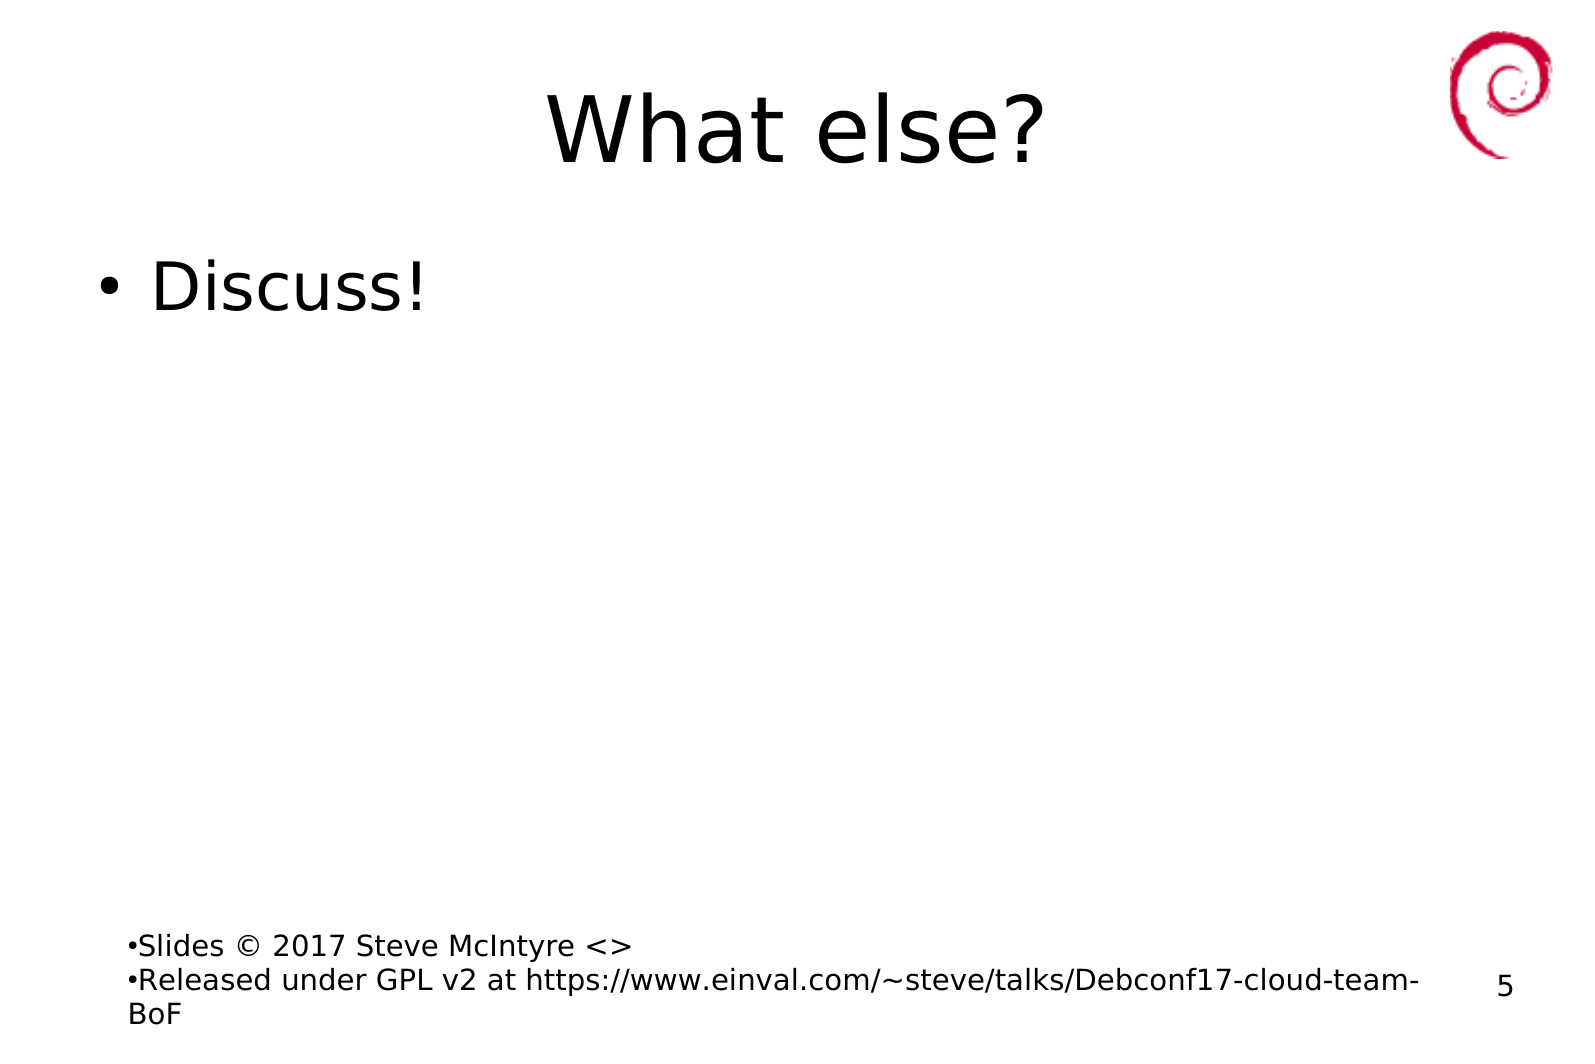

# What else?
Discuss!
Slides © 2017 Steve McIntyre <>
Released under GPL v2 at https://www.einval.com/~steve/talks/Debconf17-cloud-team-BoF
5